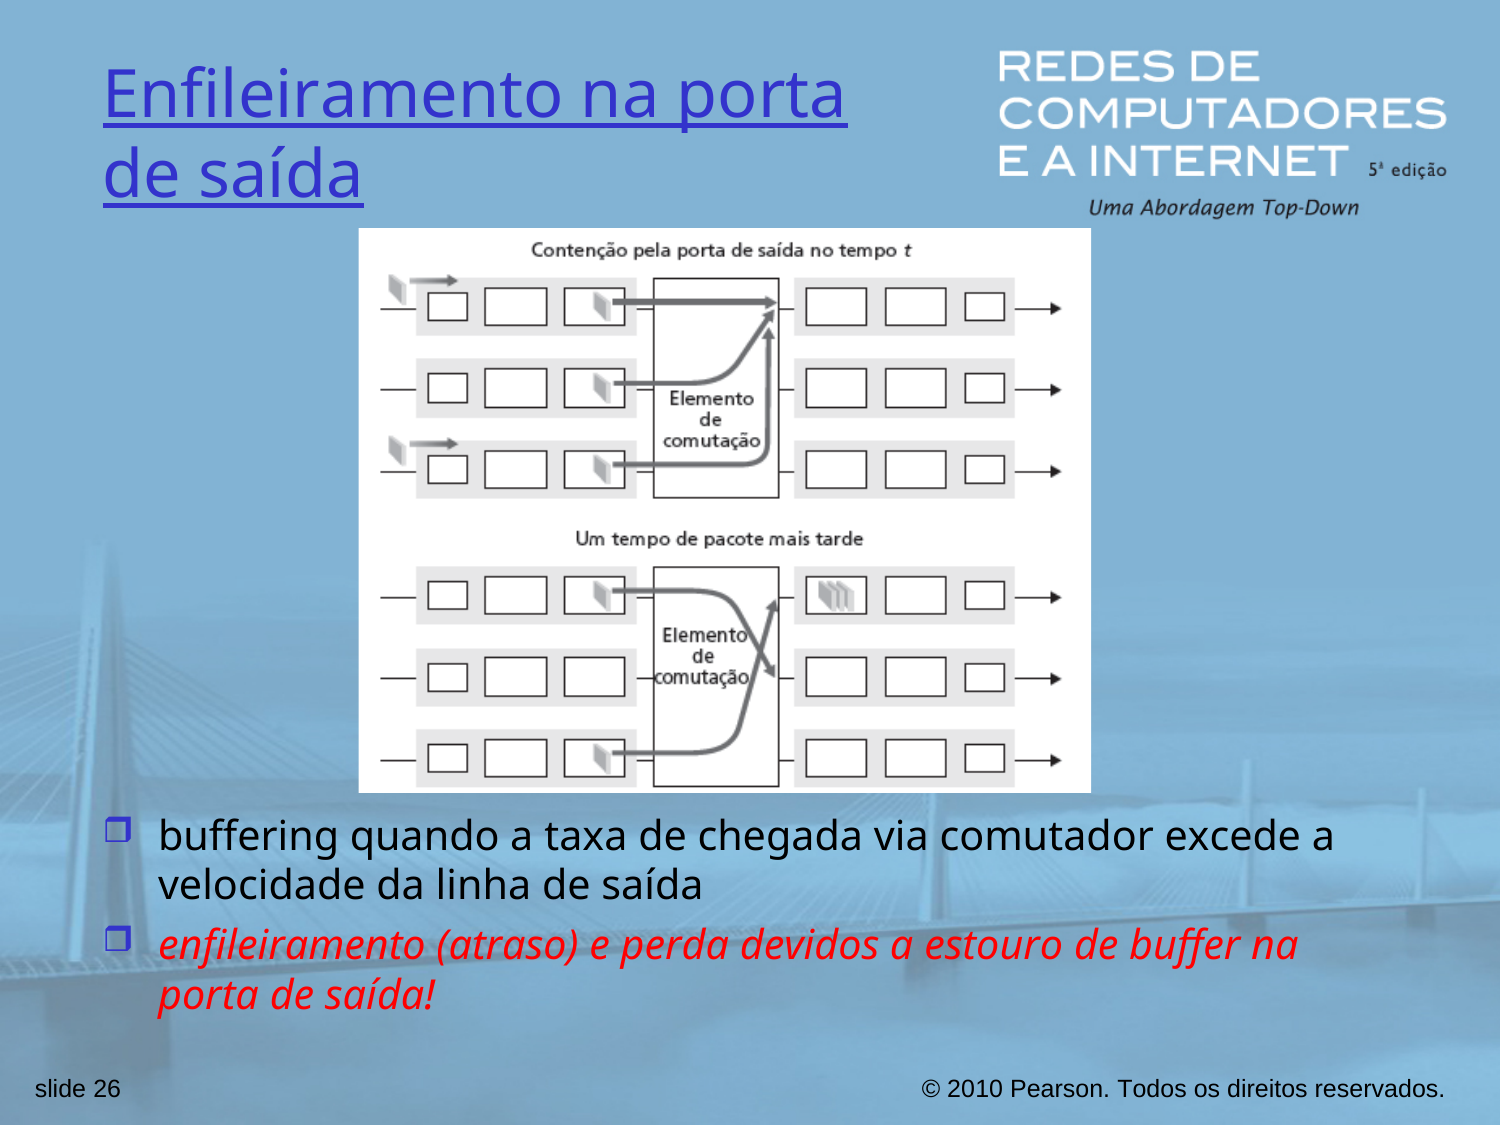

# Enfileiramento na porta de saída
buffering quando a taxa de chegada via comutador excede a velocidade da linha de saída
enfileiramento (atraso) e perda devidos a estouro de buffer na porta de saída!